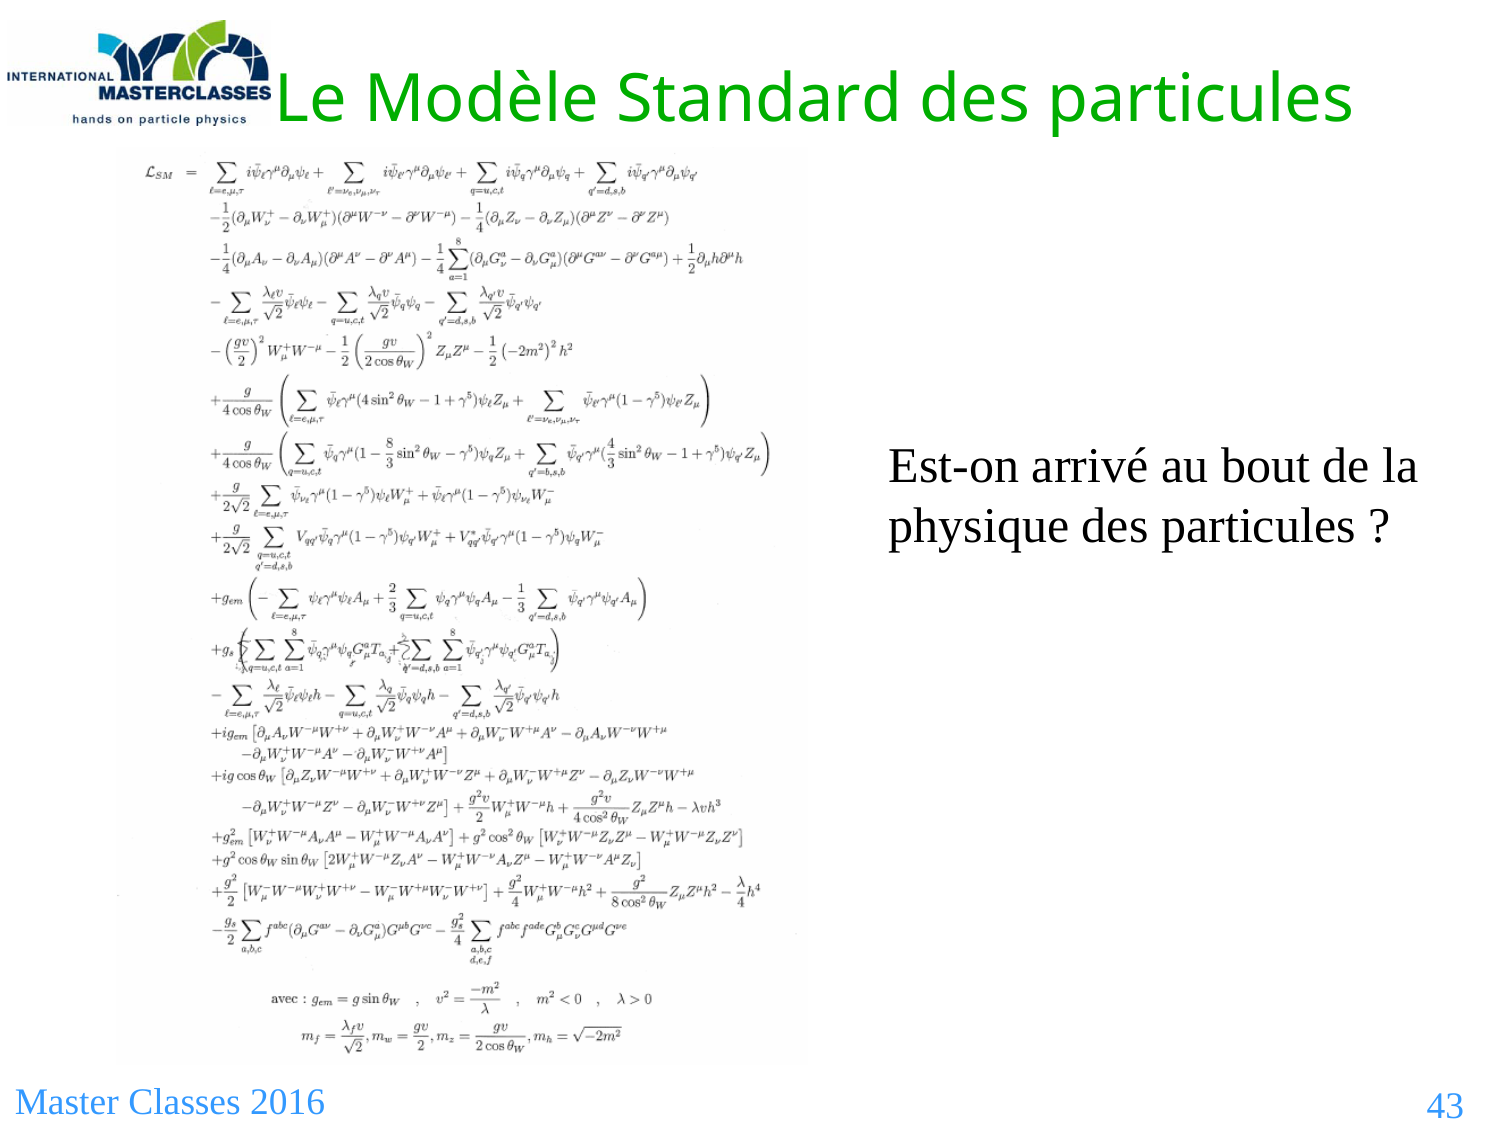

# Le Modèle Standard des particules
Est-on arrivé au bout de la physique des particules ?
Master Classes 2016
43